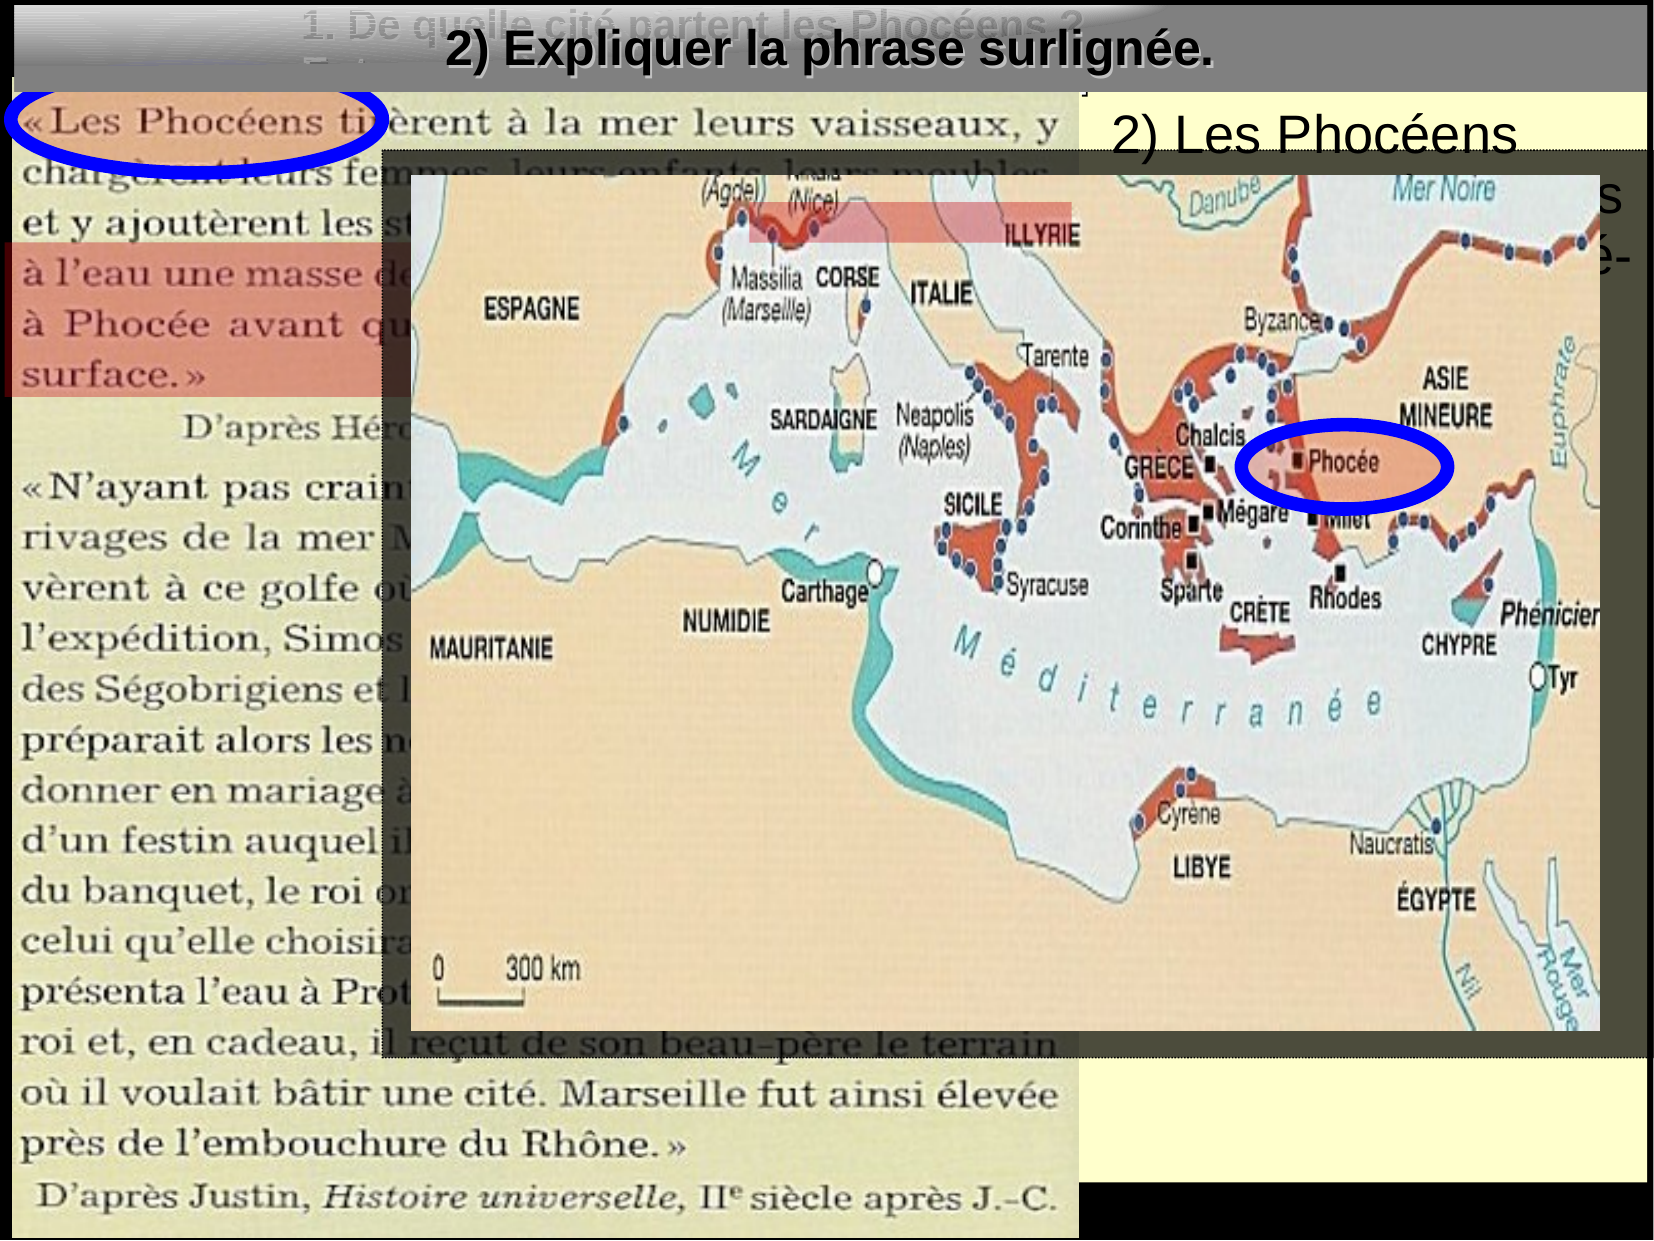

1. De quelle cité partent les Phocéens ?
Entourez- là en bleu sur le document 1 puis situer-la.
2) Expliquer la phrase surlignée.
2) Les Phocéens promettent de ne pas revenir dans leur cité-mère.